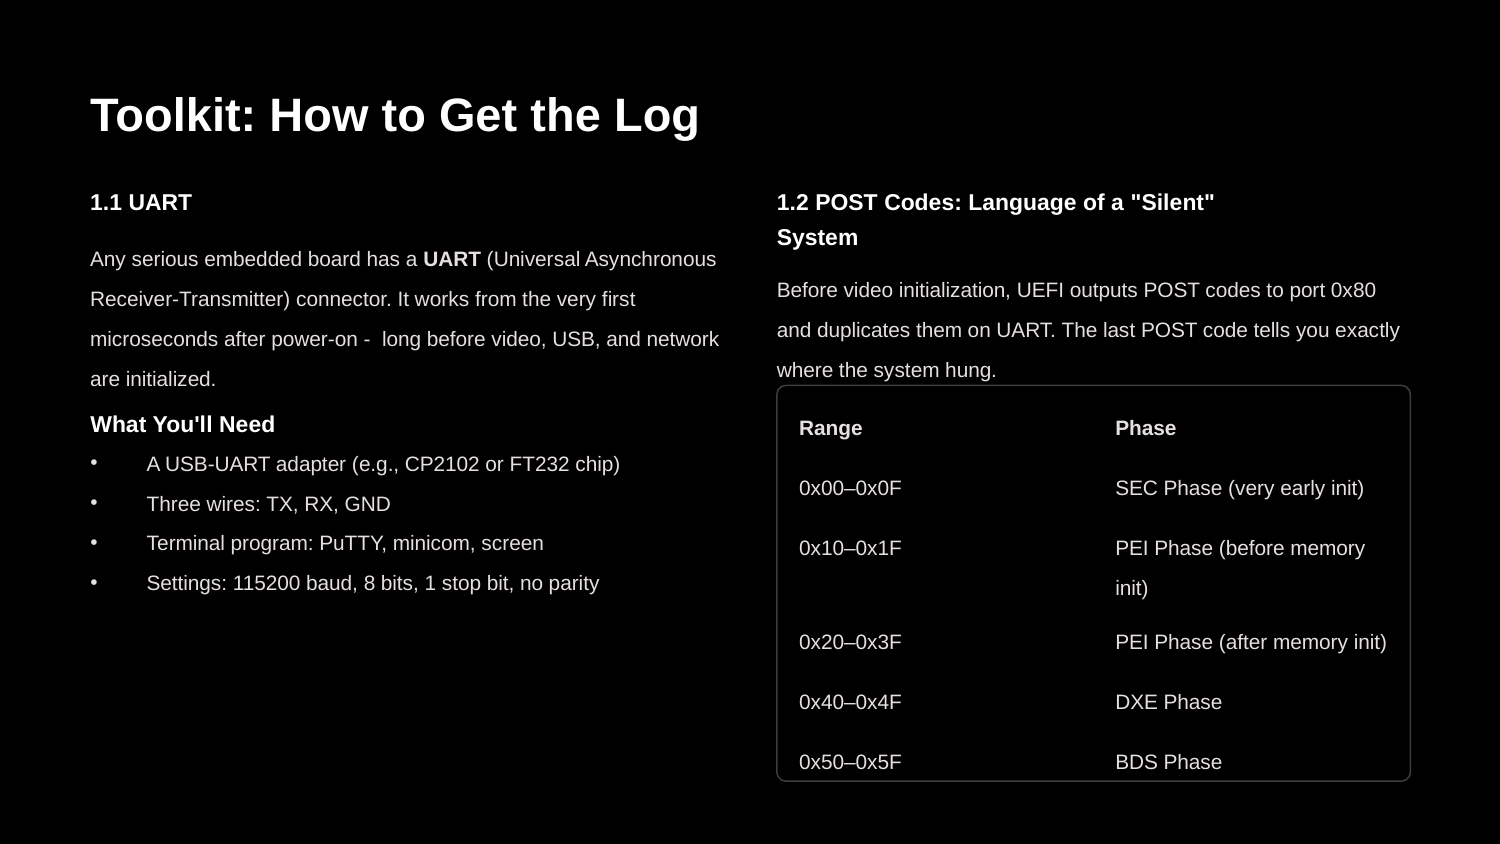

Toolkit: How to Get the Log
1.1 UART
1.2 POST Codes: Language of a "Silent" System
Any serious embedded board has a UART (Universal Asynchronous Receiver-Transmitter) connector. It works from the very first microseconds after power-on - long before video, USB, and network are initialized.
Before video initialization, UEFI outputs POST codes to port 0x80 and duplicates them on UART. The last POST code tells you exactly where the system hung.
Range
Phase
What You'll Need
A USB-UART adapter (e.g., CP2102 or FT232 chip)
Three wires: TX, RX, GND
Terminal program: PuTTY, minicom, screen
Settings: 115200 baud, 8 bits, 1 stop bit, no parity
0x00–0x0F
SEC Phase (very early init)
0x10–0x1F
PEI Phase (before memory init)
0x20–0x3F
PEI Phase (after memory init)
0x40–0x4F
DXE Phase
0x50–0x5F
BDS Phase